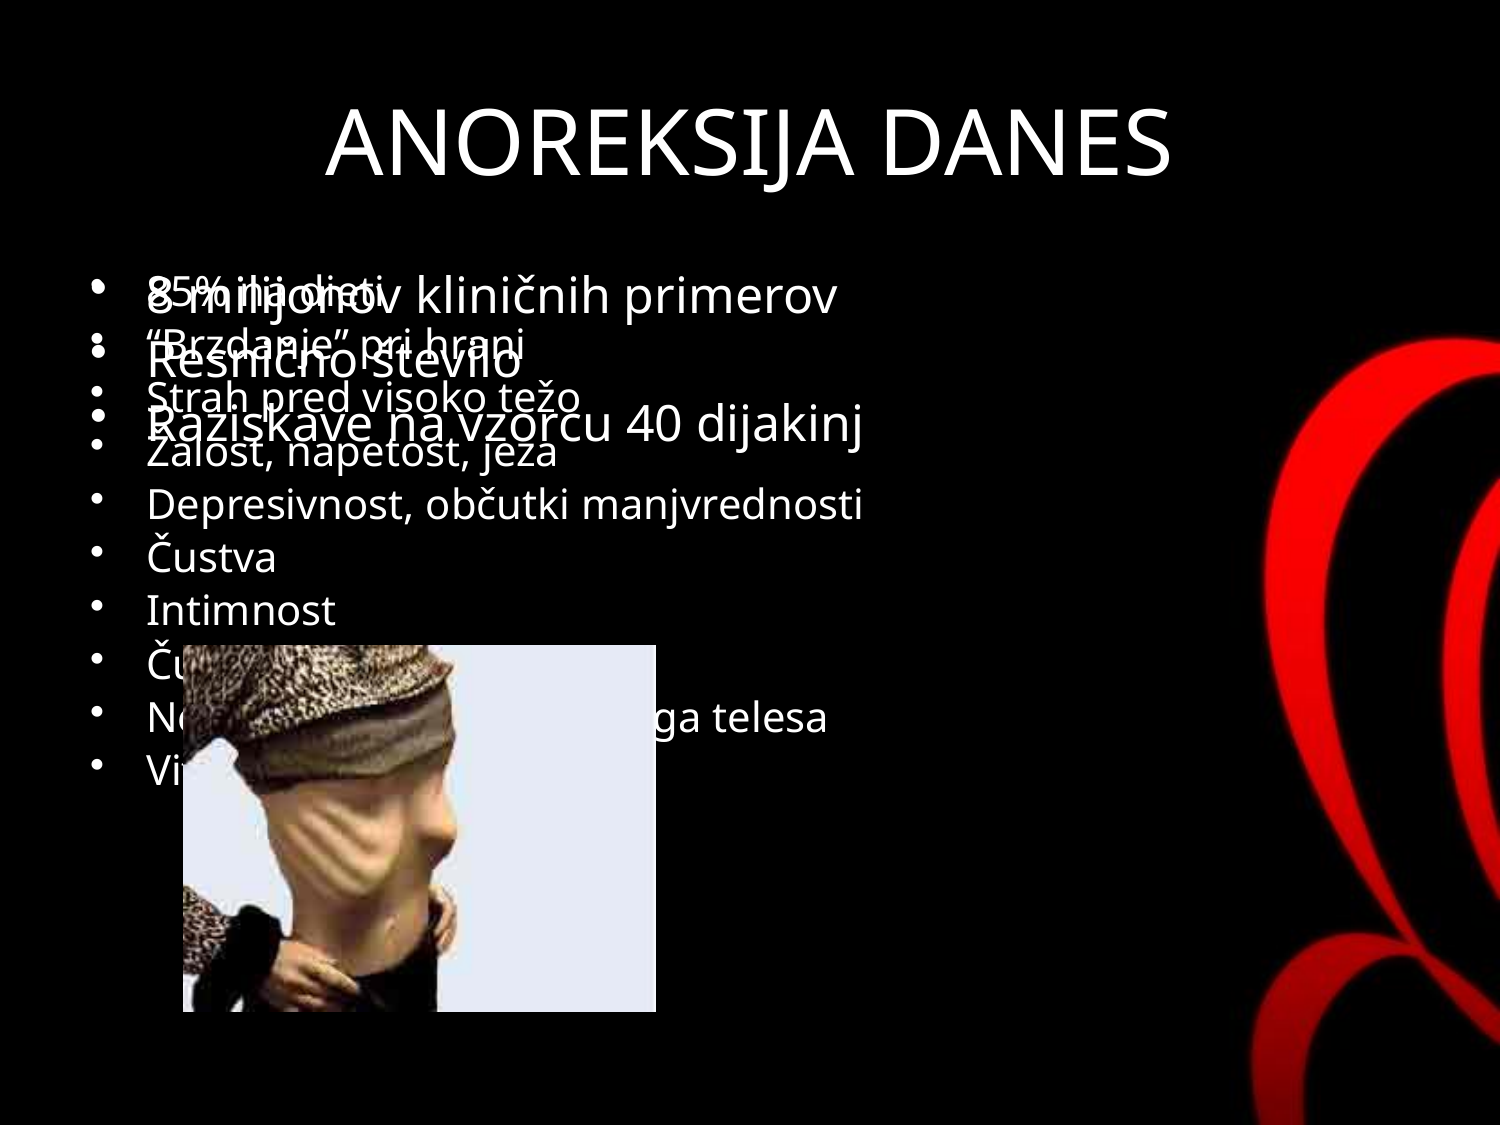

# ANOREKSIJA DANES
8 milijonov kliničnih primerov
Resnično število
Raziskave na vzorcu 40 dijakinj
85% na dieti
“Brzdanje” pri hrani
Strah pred visoko težo
Žalost, napetost, jeza
Depresivnost, občutki manjvrednosti
Čustva
Intimnost
Čustveno nestabilne
Negativen odnos do svojega telesa
Vitkost